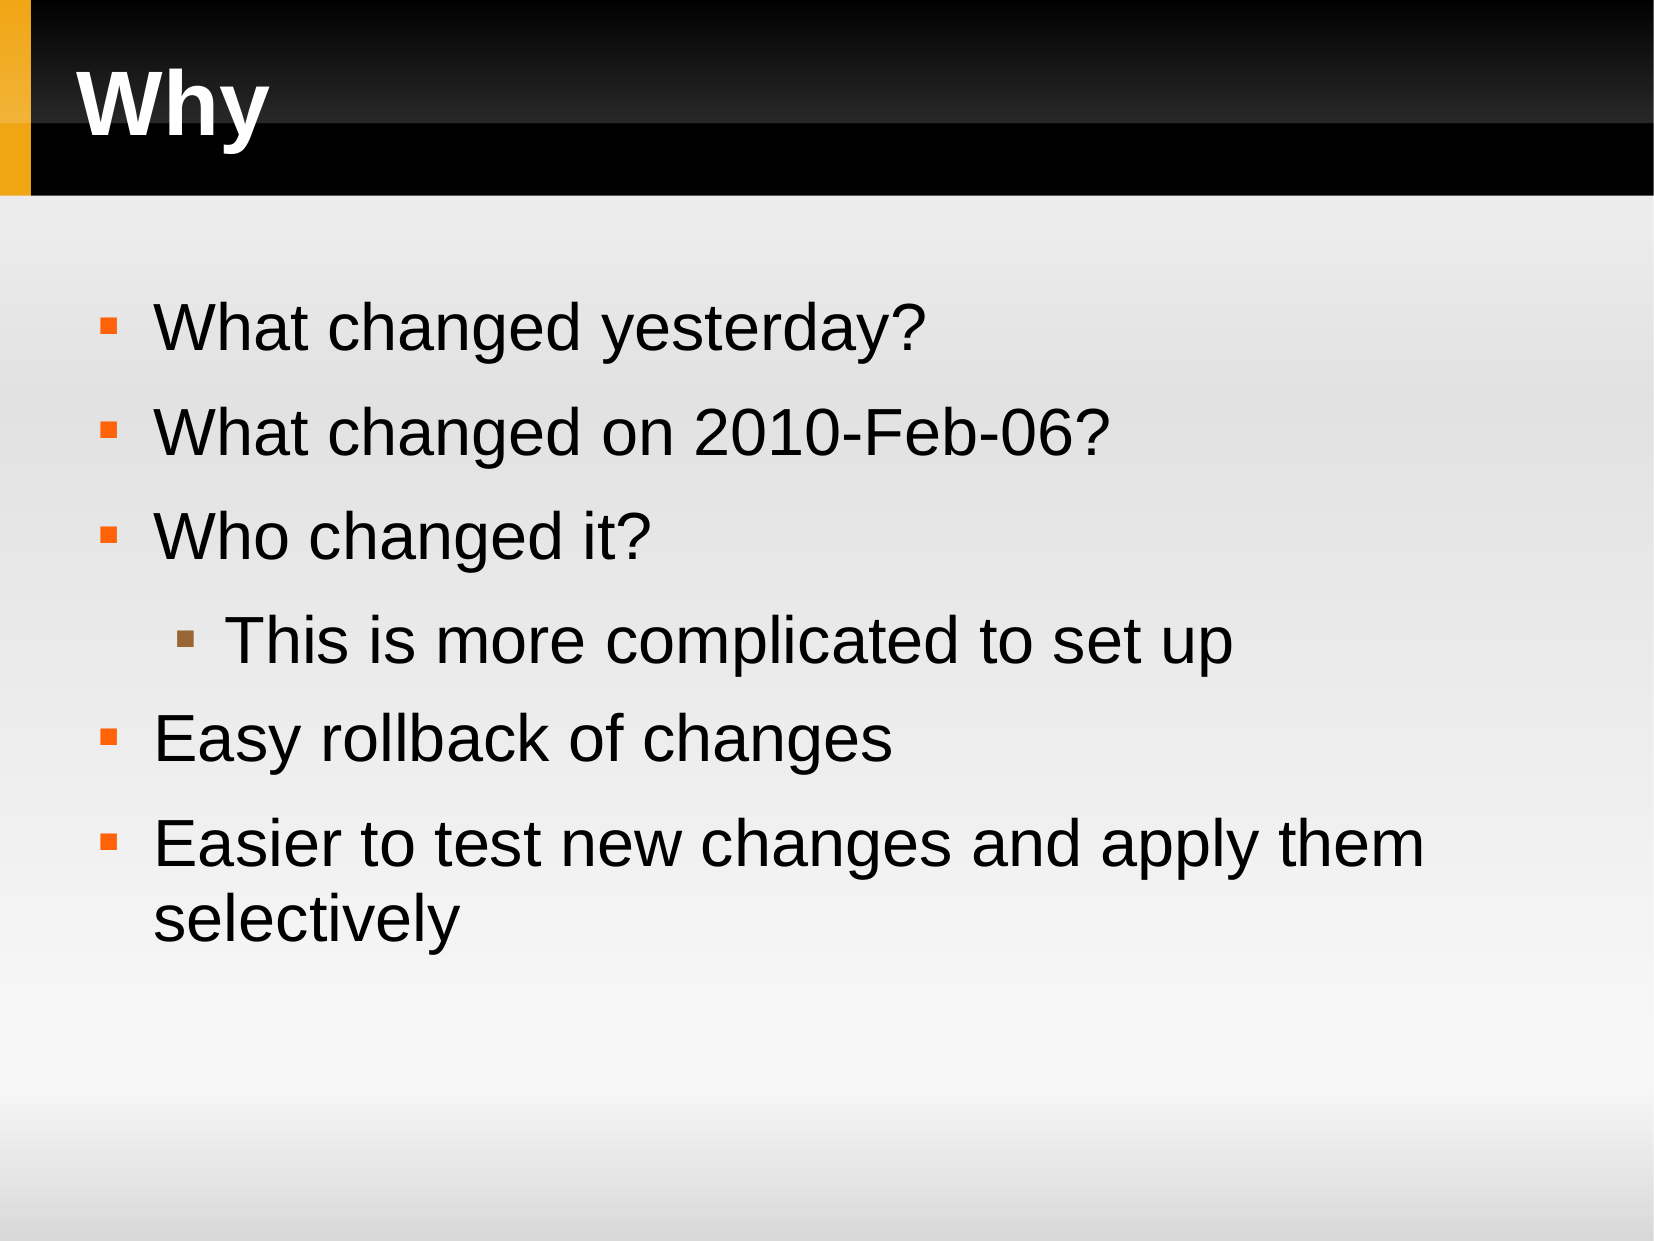

# Why
What changed yesterday?
What changed on 2010-Feb-06?
Who changed it?
This is more complicated to set up
Easy rollback of changes
Easier to test new changes and apply them selectively